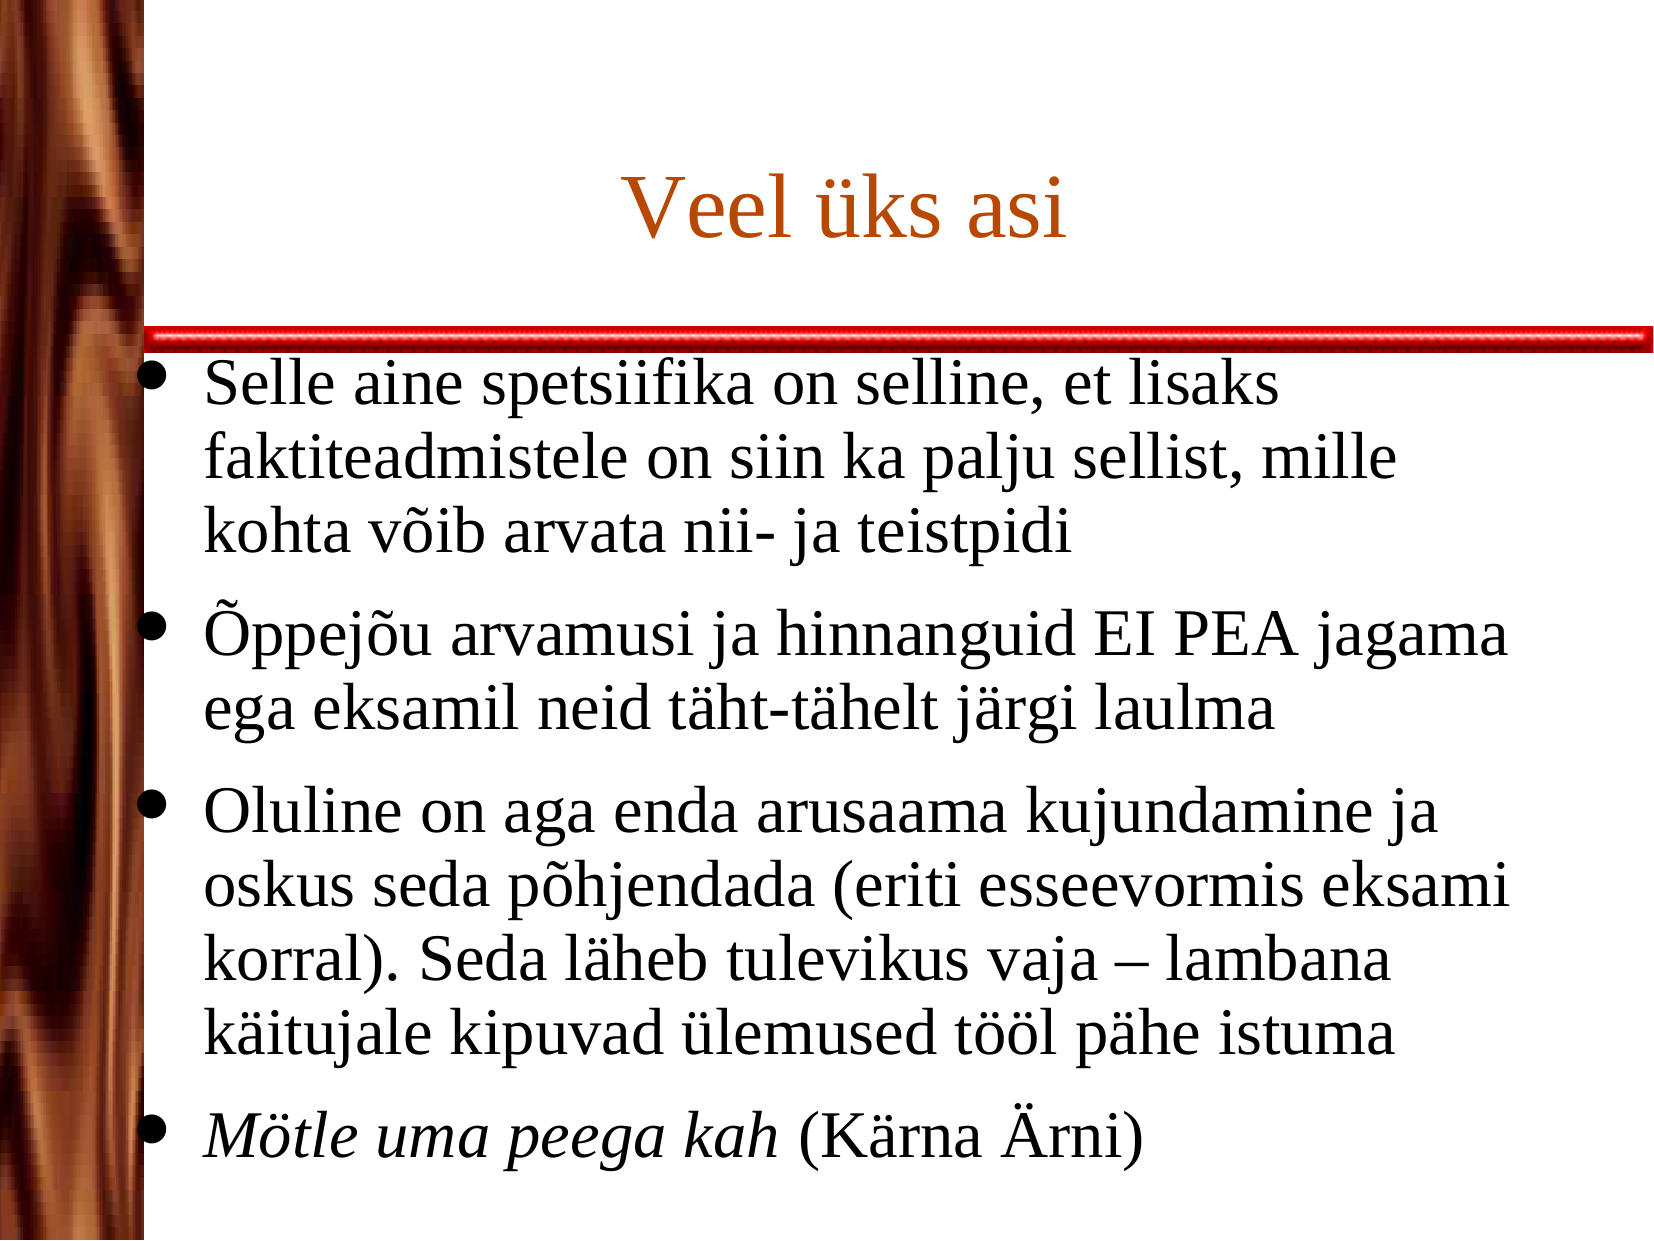

# Veel üks asi
Selle aine spetsiifika on selline, et lisaks faktiteadmistele on siin ka palju sellist, mille kohta võib arvata nii- ja teistpidi
Õppejõu arvamusi ja hinnanguid EI PEA jagama ega eksamil neid täht-tähelt järgi laulma
Oluline on aga enda arusaama kujundamine ja oskus seda põhjendada (eriti esseevormis eksami korral). Seda läheb tulevikus vaja – lambana käitujale kipuvad ülemused tööl pähe istuma
Mötle uma peega kah (Kärna Ärni)